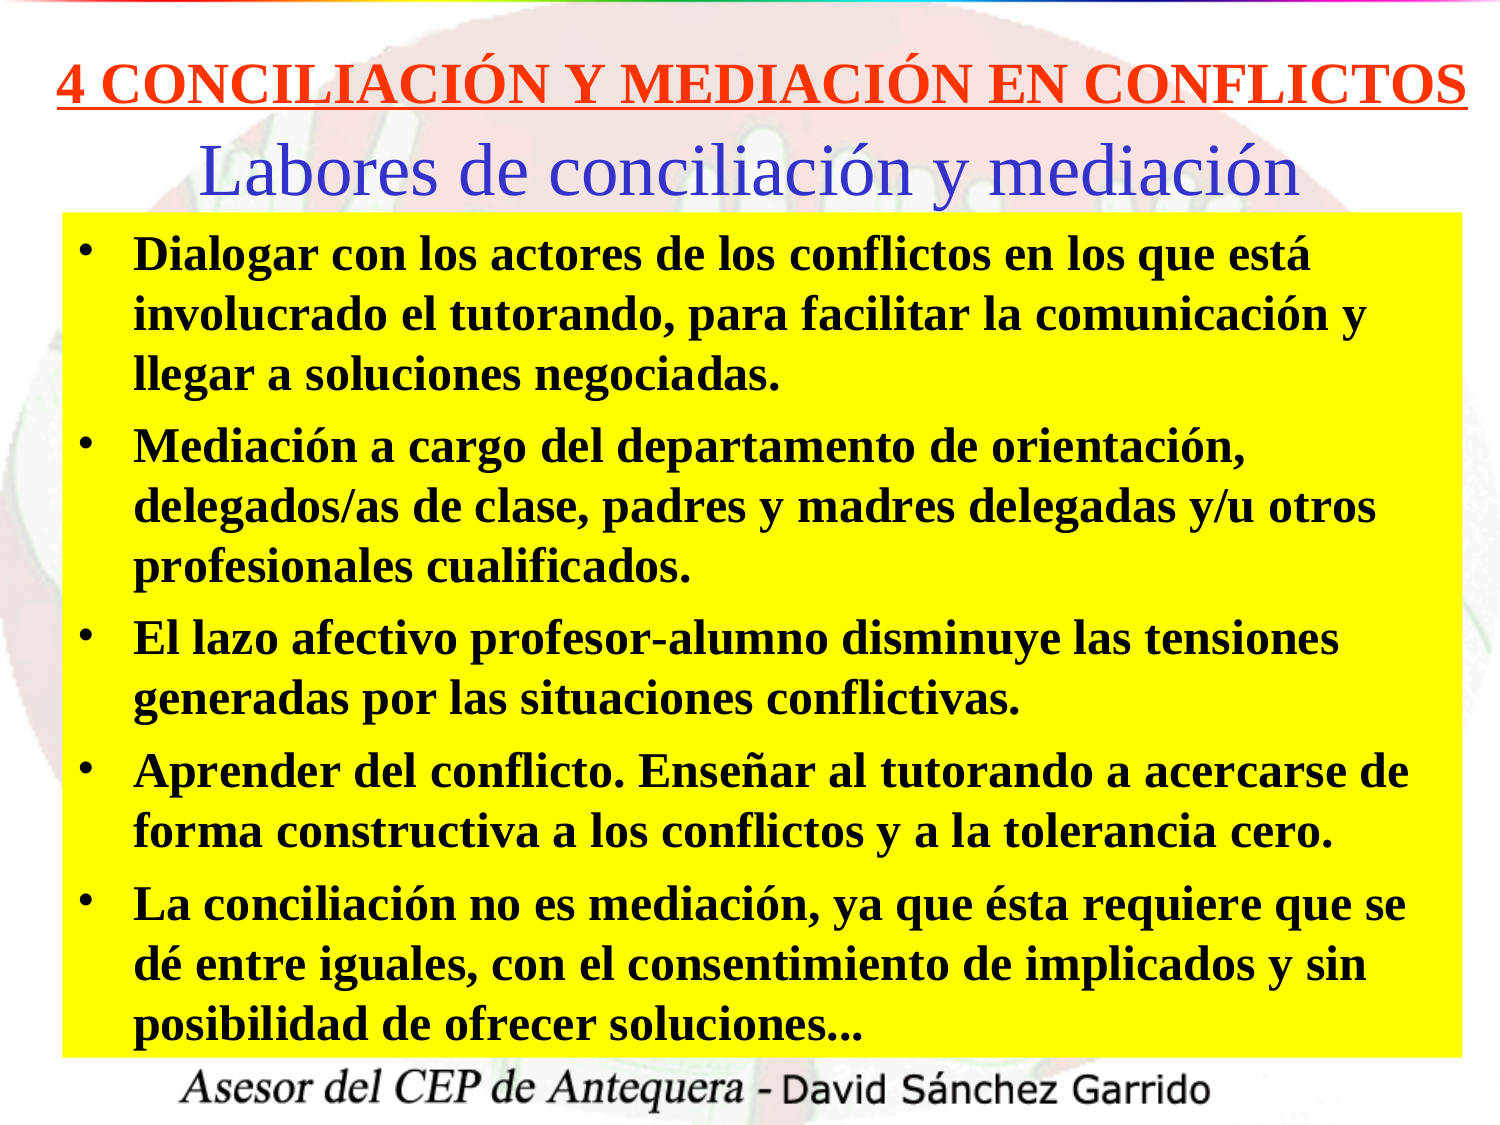

4 CONCILIACIÓN Y MEDIACIÓN EN CONFLICTOS
Labores de conciliación y mediación
Dialogar con los actores de los conflictos en los que está involucrado el tutorando, para facilitar la comunicación y llegar a soluciones negociadas.
Mediación a cargo del departamento de orientación, delegados/as de clase, padres y madres delegadas y/u otros profesionales cualificados.
El lazo afectivo profesor-alumno disminuye las tensiones generadas por las situaciones conflictivas.
Aprender del conflicto. Enseñar al tutorando a acercarse de forma constructiva a los conflictos y a la tolerancia cero.
La conciliación no es mediación, ya que ésta requiere que se dé entre iguales, con el consentimiento de implicados y sin posibilidad de ofrecer soluciones...